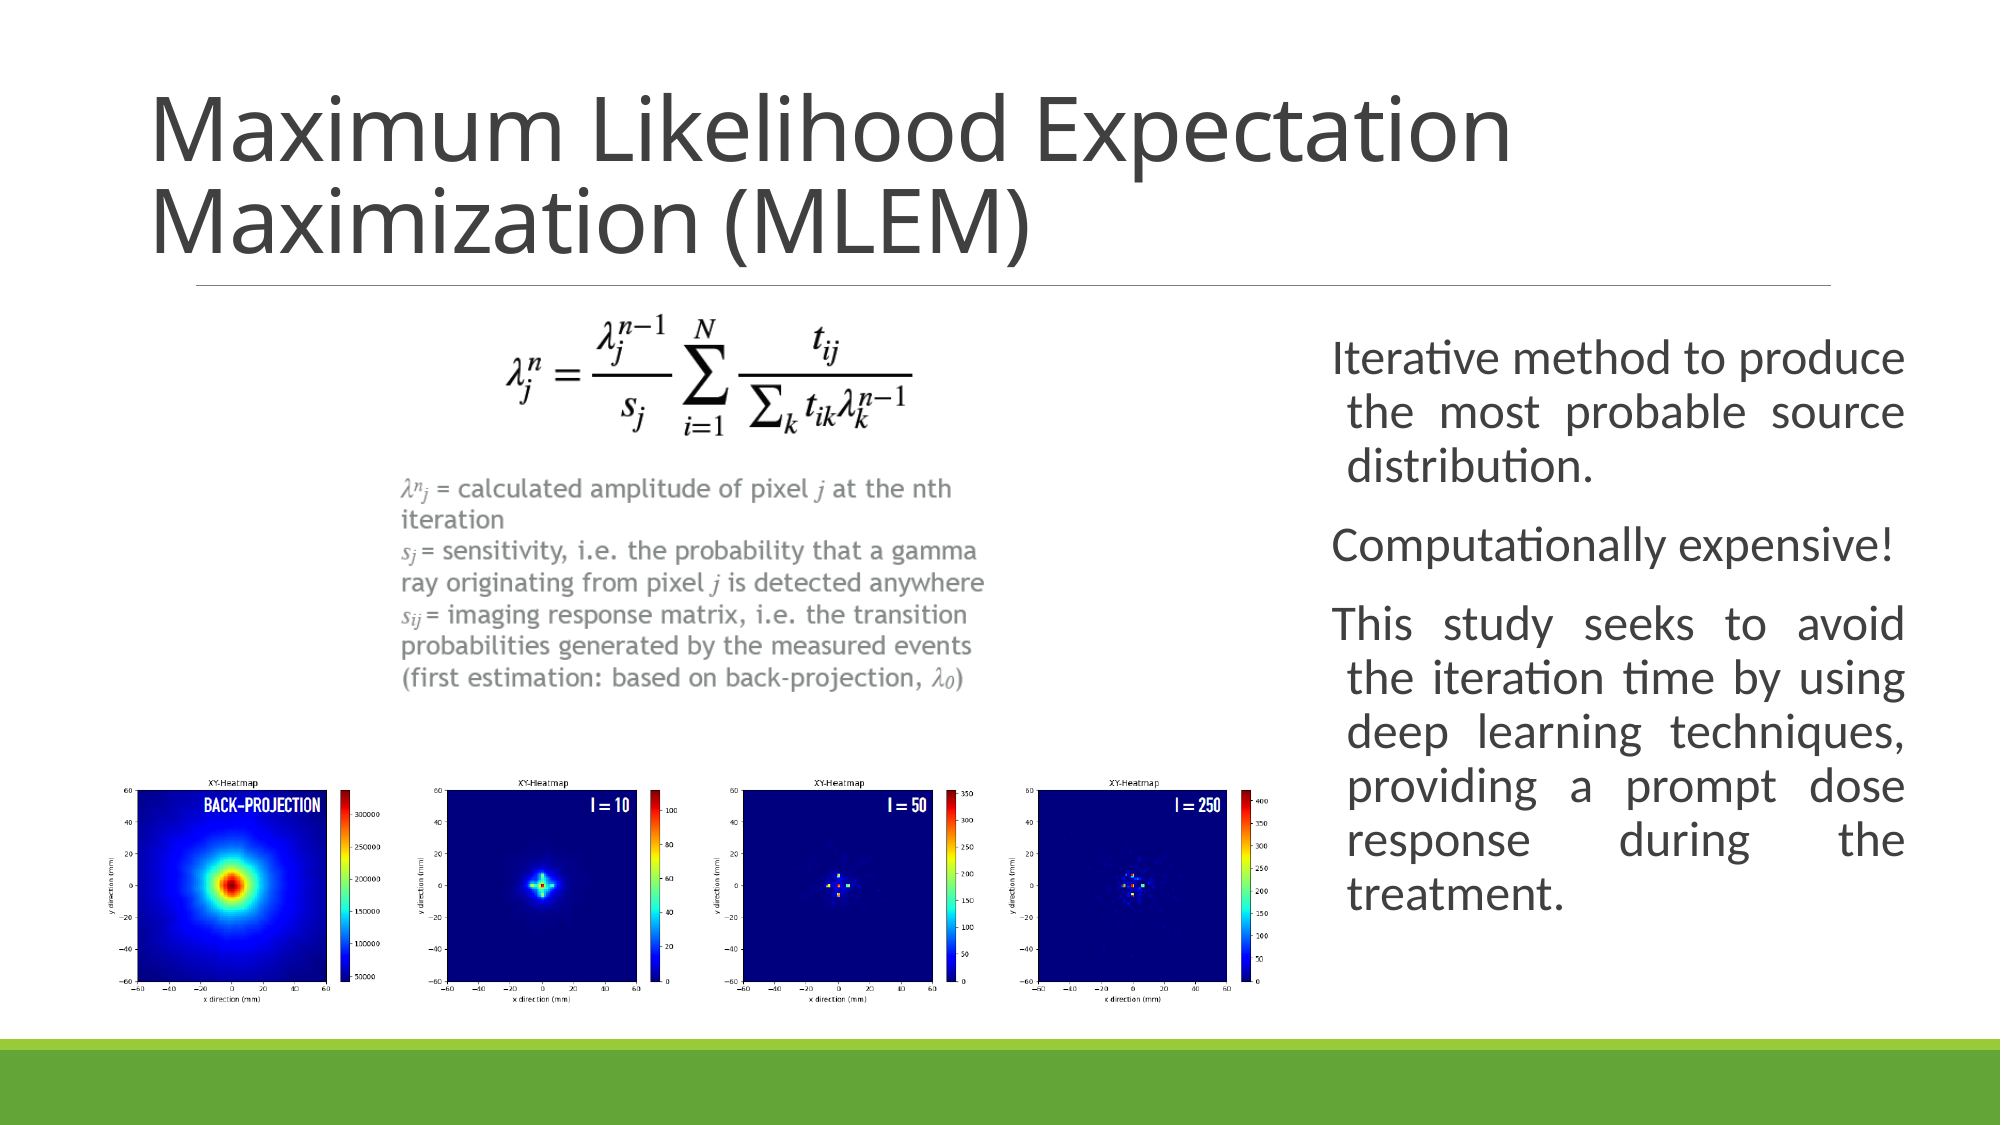

# Maximum Likelihood Expectation Maximization (MLEM)
Iterative method to produce the most probable source distribution.
Computationally expensive!
This study seeks to avoid the iteration time by using deep learning techniques, providing a prompt dose response during the treatment.